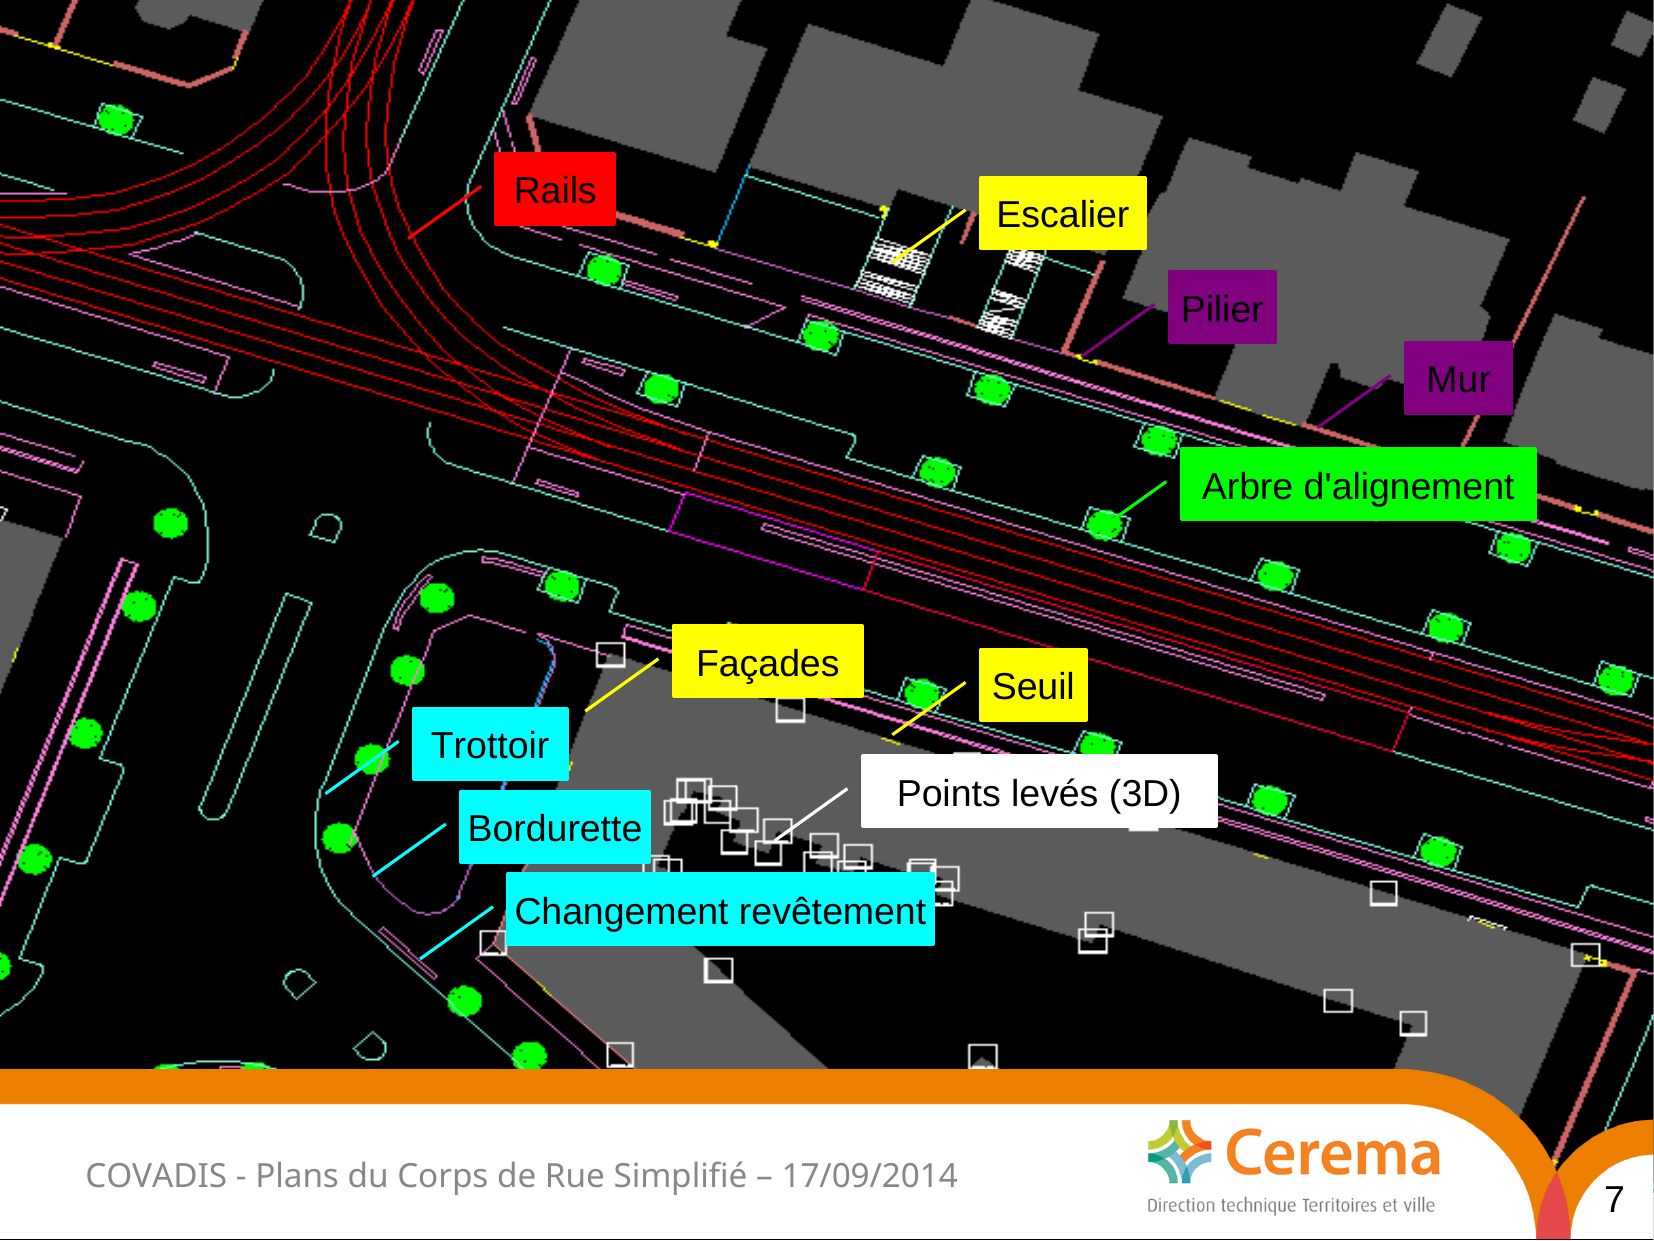

Rails
Escalier
Pilier
Mur
Arbre d'alignement
Façades
Seuil
Trottoir
Points levés (3D)
Bordurette
Changement revêtement
COVADIS - Plans du Corps de Rue Simplifié – 17/09/2014